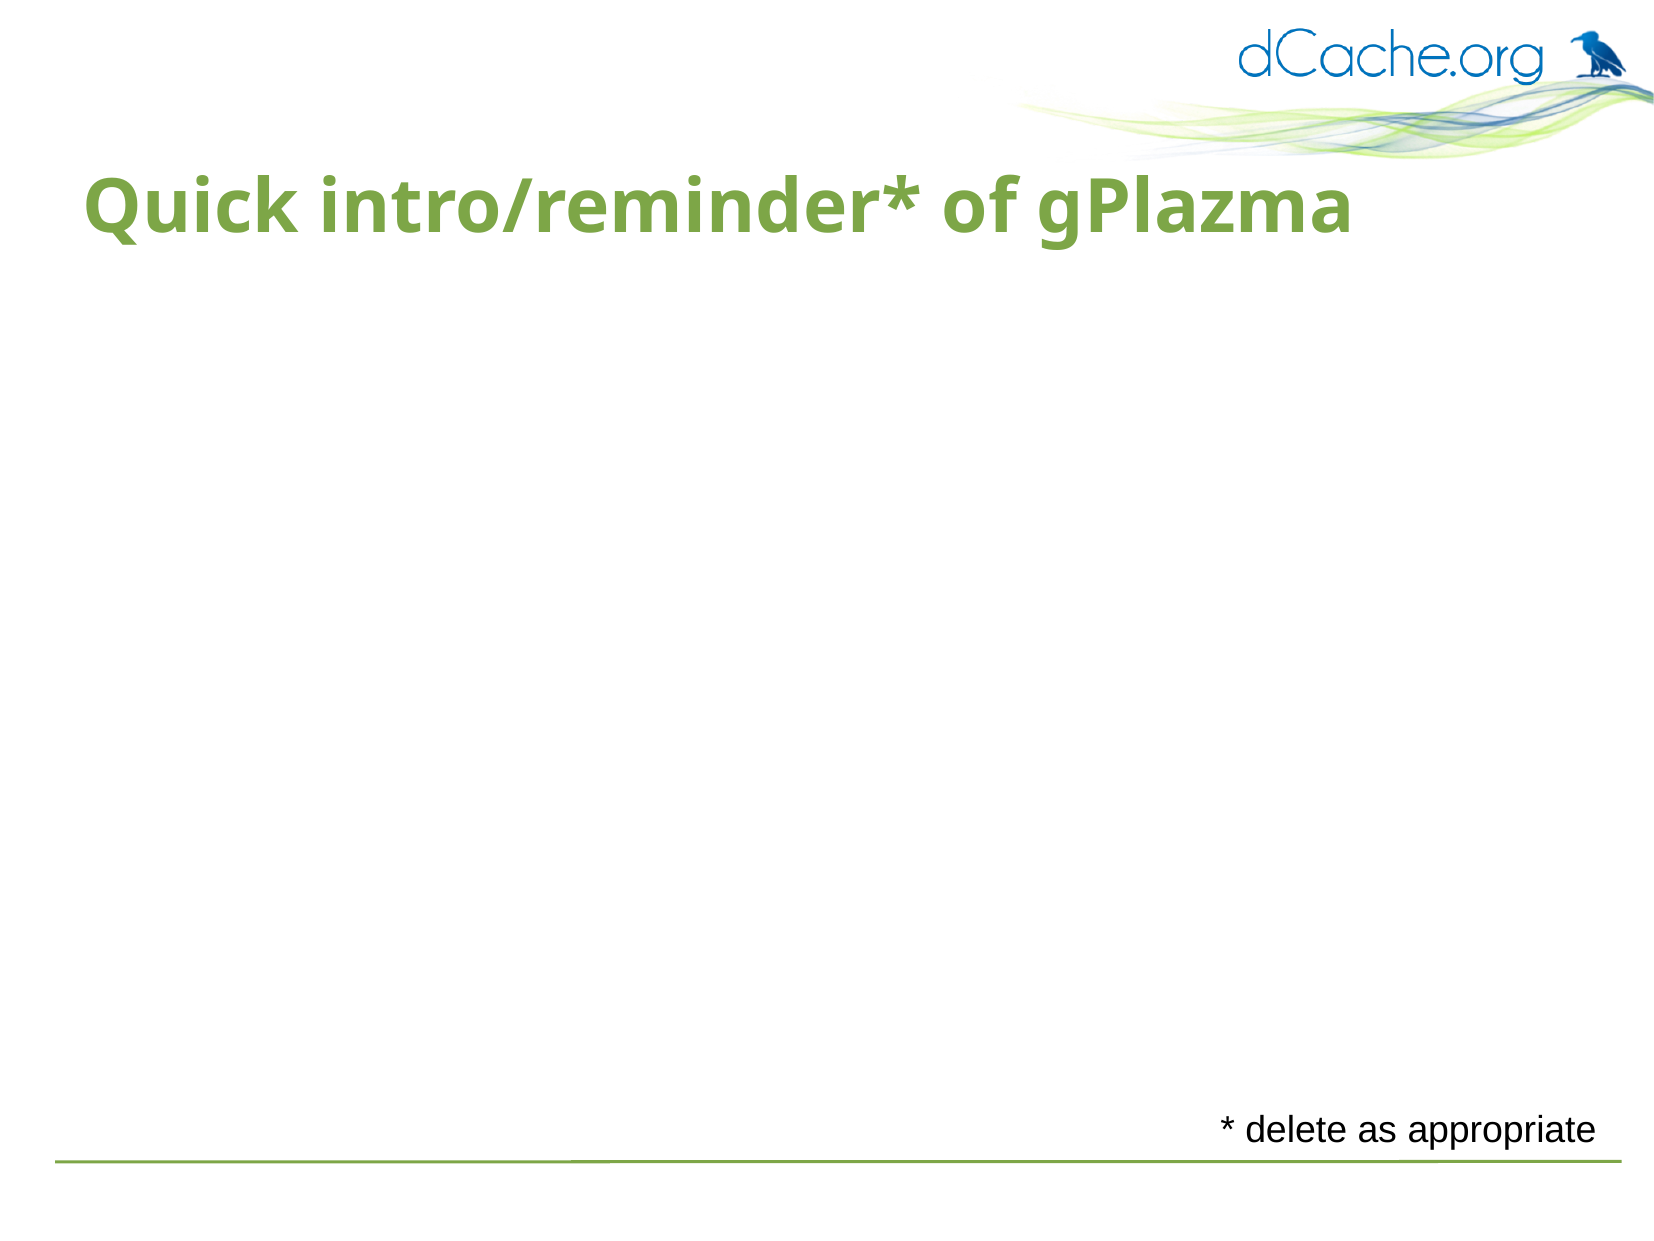

# Quick intro/reminder* of gPlazma
* delete as appropriate